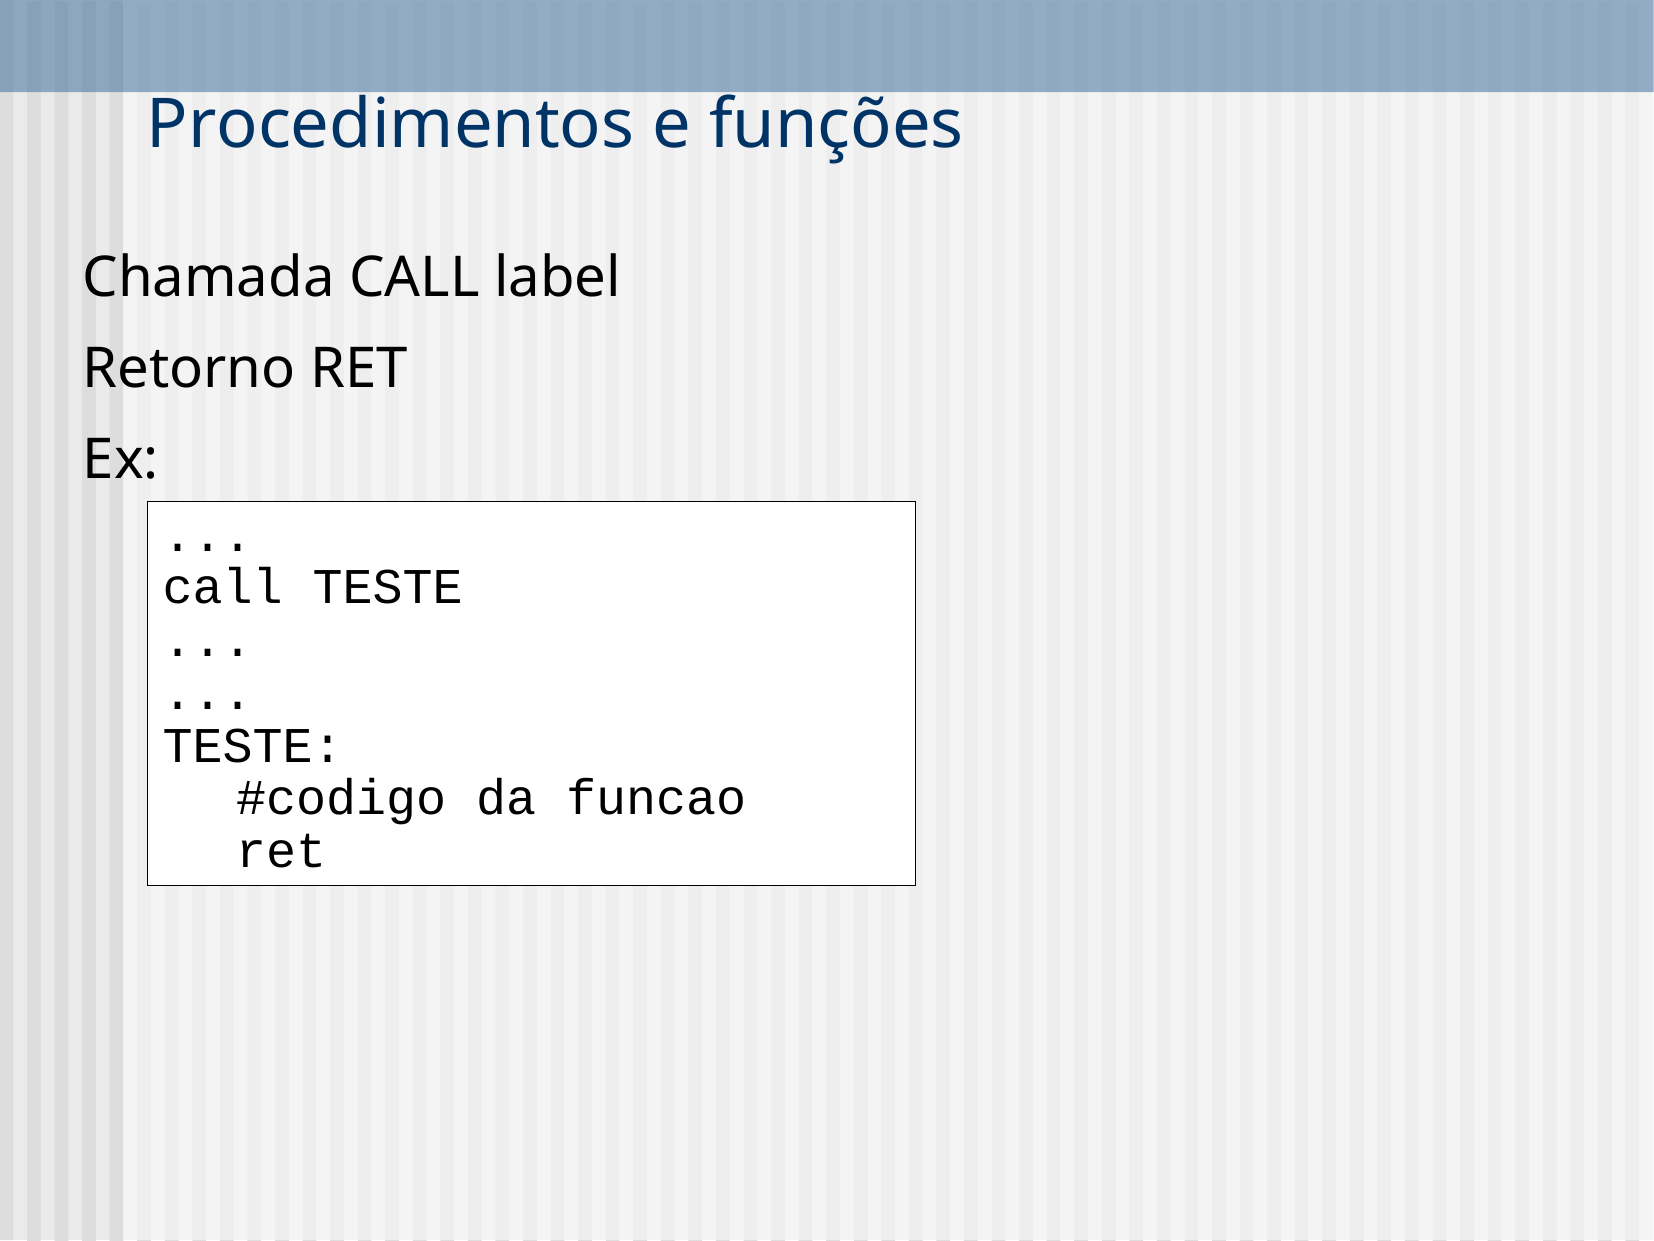

# Procedimentos e funções
Chamada CALL label
Retorno RET
Ex:
...
call TESTE
...
...
TESTE:
	#codigo da funcao
	ret